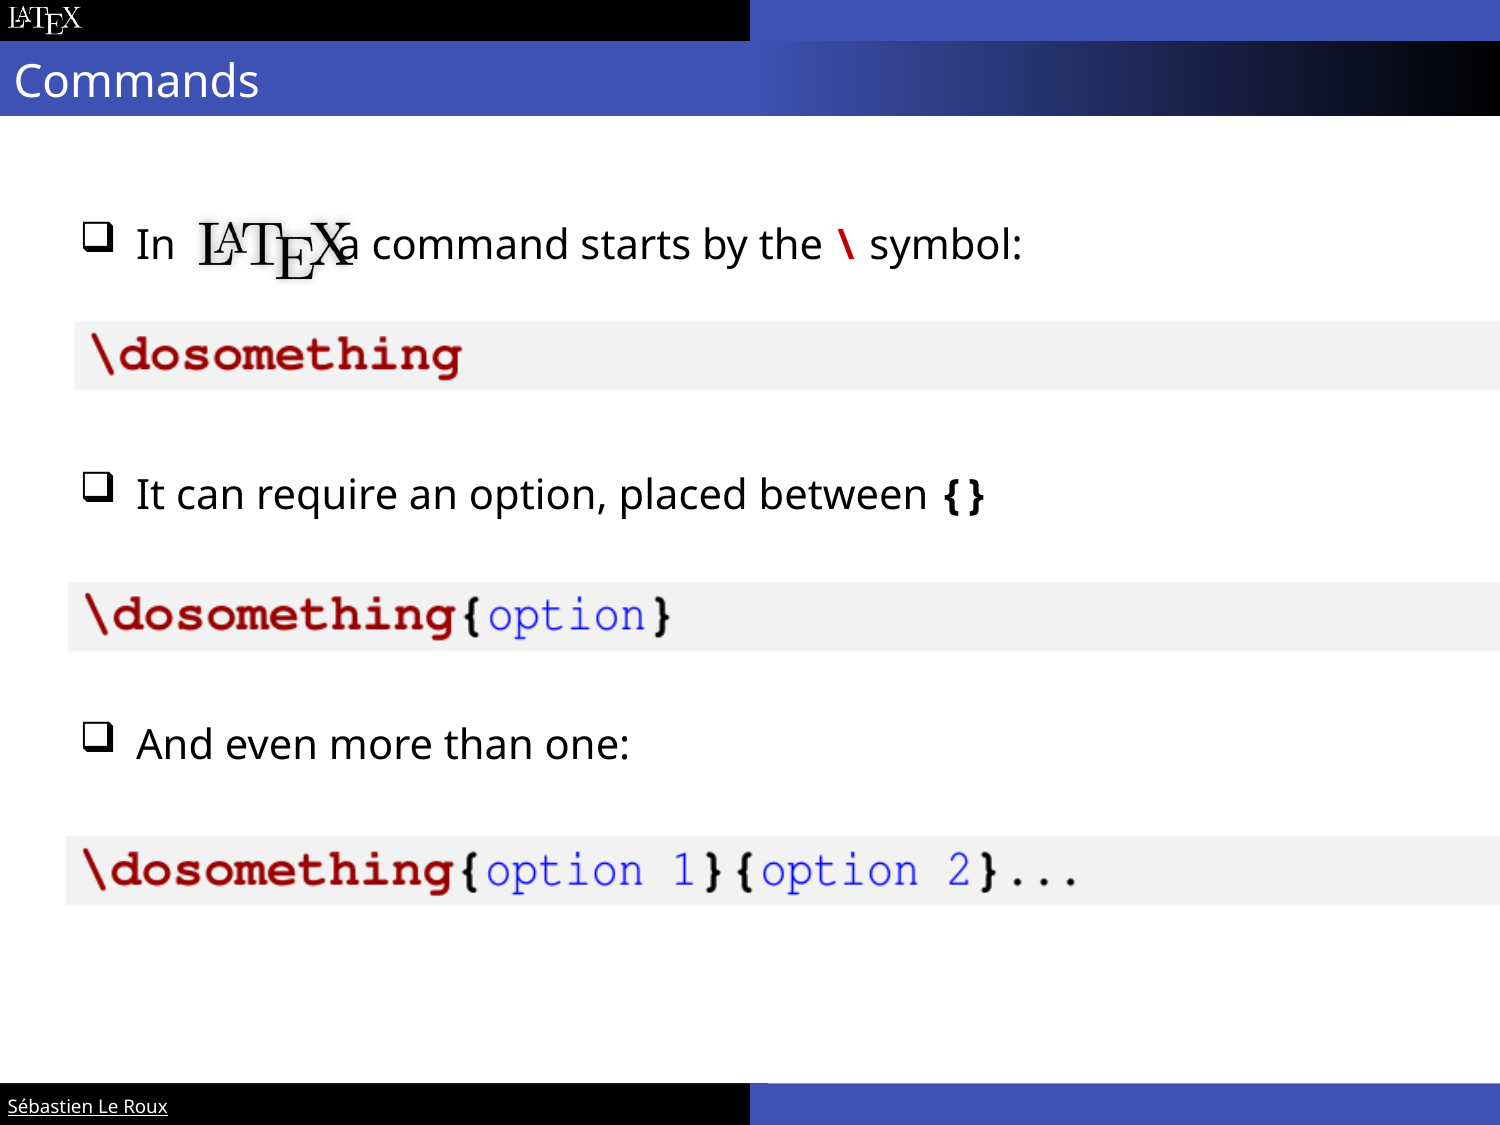

# Commands
In a command starts by the \ symbol:
It can require an option, placed between {}
And even more than one: